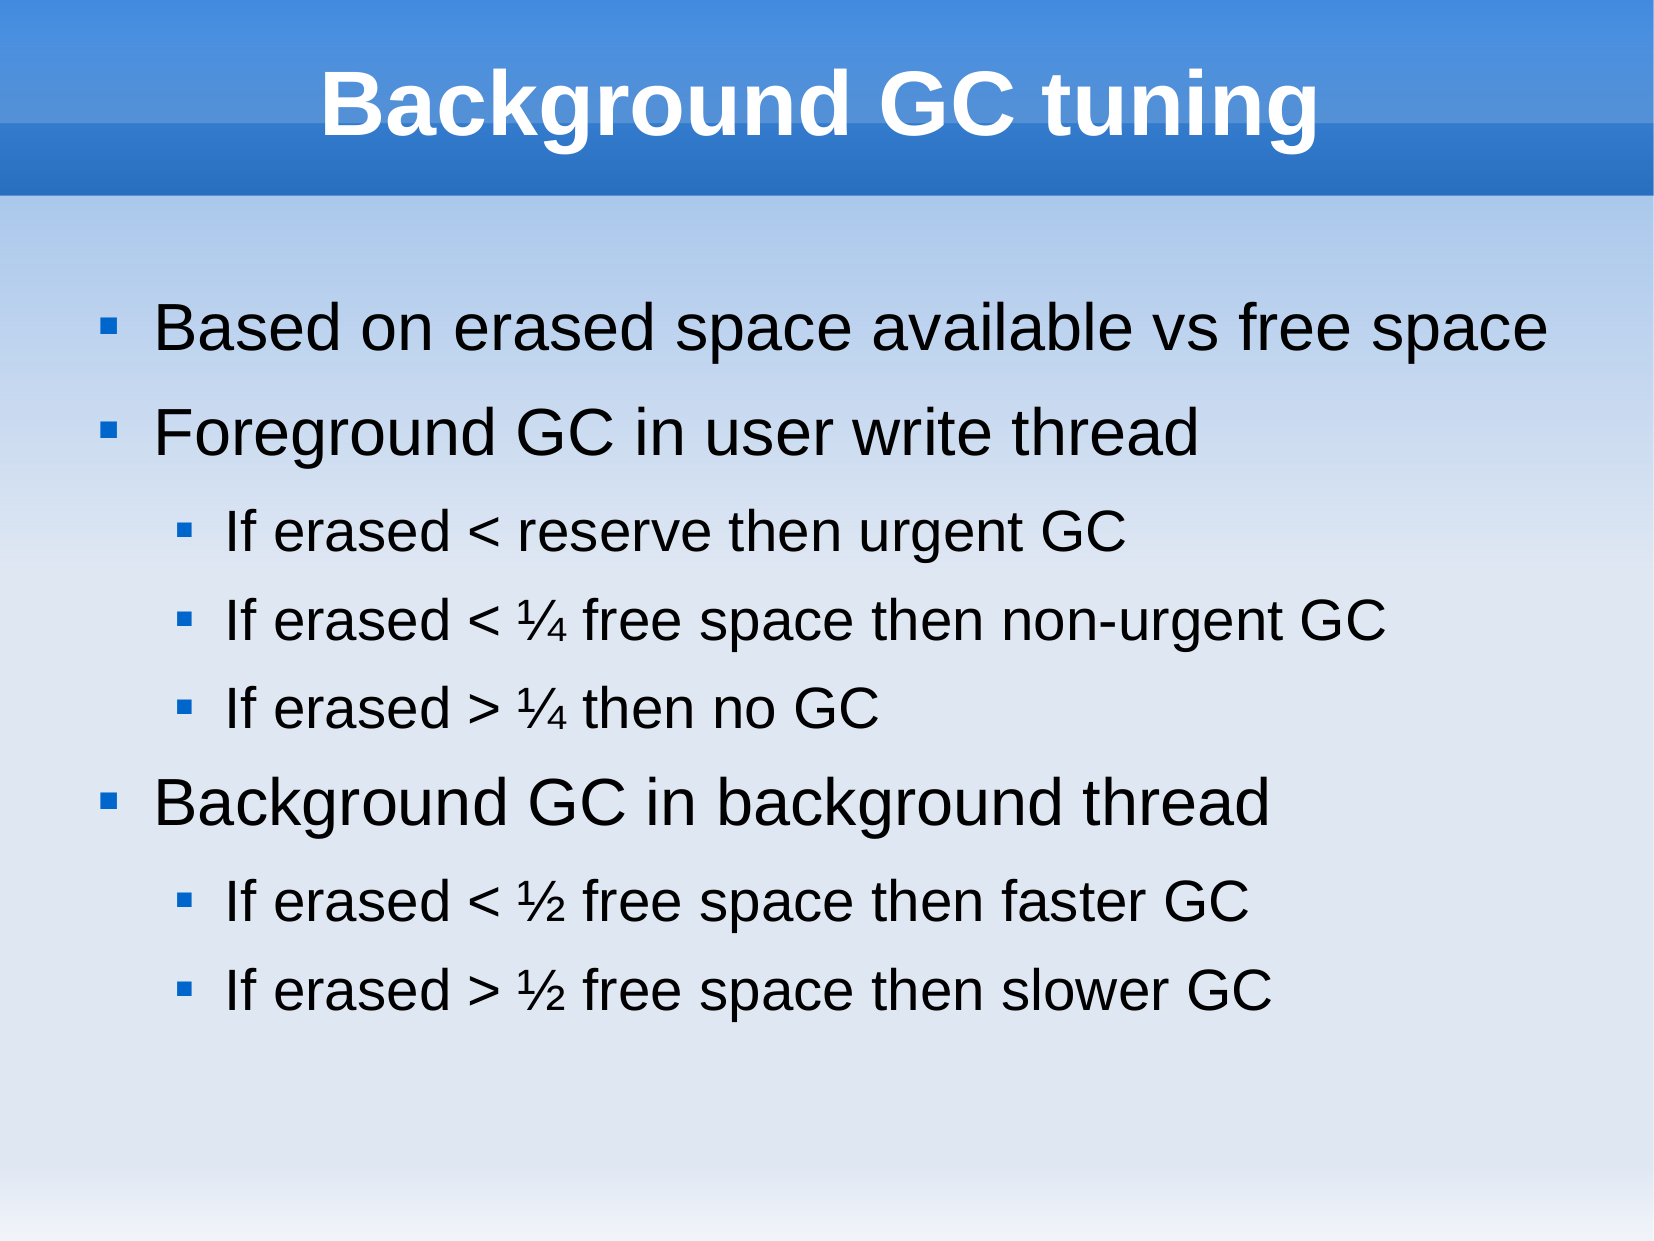

# Background GC tuning
Based on erased space available vs free space
Foreground GC in user write thread
If erased < reserve then urgent GC
If erased < ¼ free space then non-urgent GC
If erased > ¼ then no GC
Background GC in background thread
If erased < ½ free space then faster GC
If erased > ½ free space then slower GC